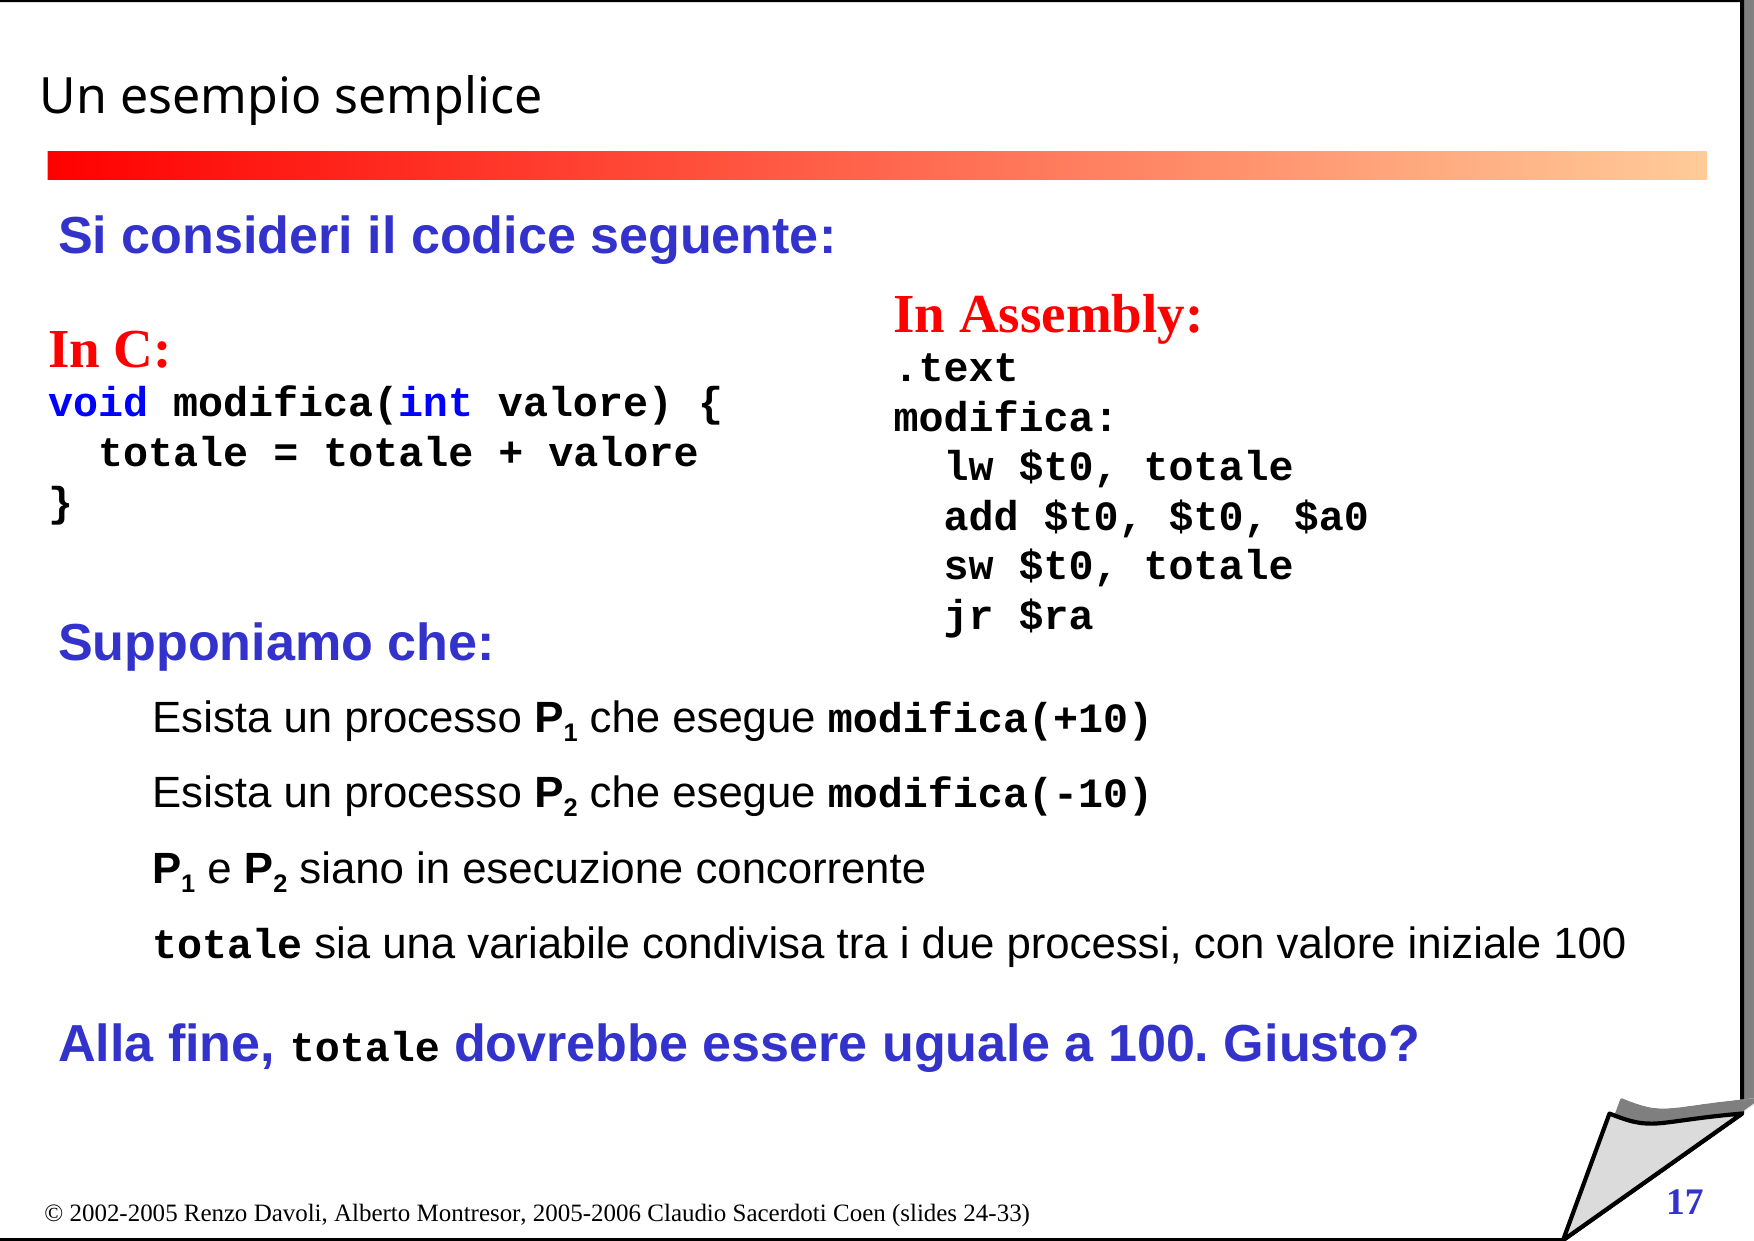

# Un esempio semplice
Si consideri il codice seguente:
Supponiamo che:
Esista un processo P1 che esegue modifica(+10)
Esista un processo P2 che esegue modifica(-10)
P1 e P2 siano in esecuzione concorrente
totale sia una variabile condivisa tra i due processi, con valore iniziale 100
Alla fine, totale dovrebbe essere uguale a 100. Giusto?
In Assembly:
.text
modifica:
 lw $t0, totale
 add $t0, $t0, $a0
 sw $t0, totale
 jr $ra
In C:
void modifica(int valore) {
 totale = totale + valore
}